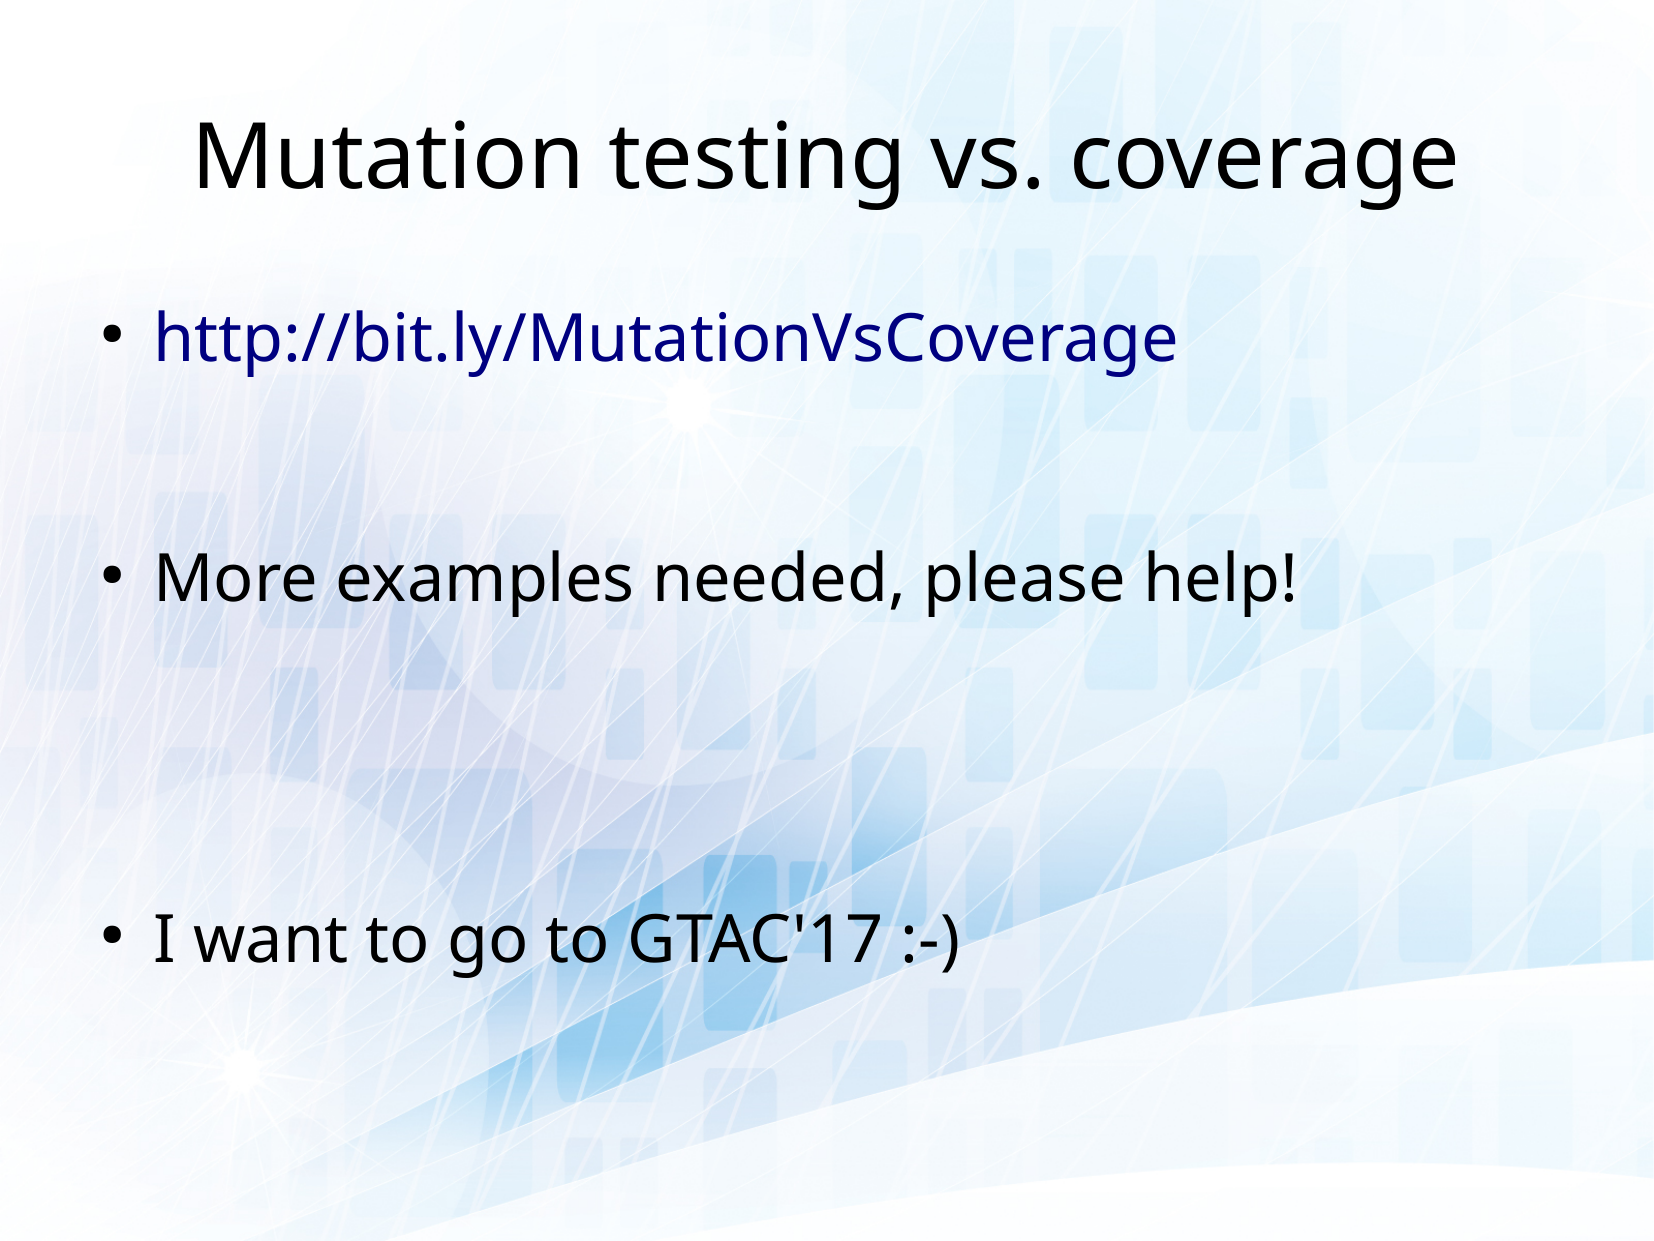

# Mutation testing vs. coverage
http://bit.ly/MutationVsCoverage
More examples needed, please help!
I want to go to GTAC'17 :-)